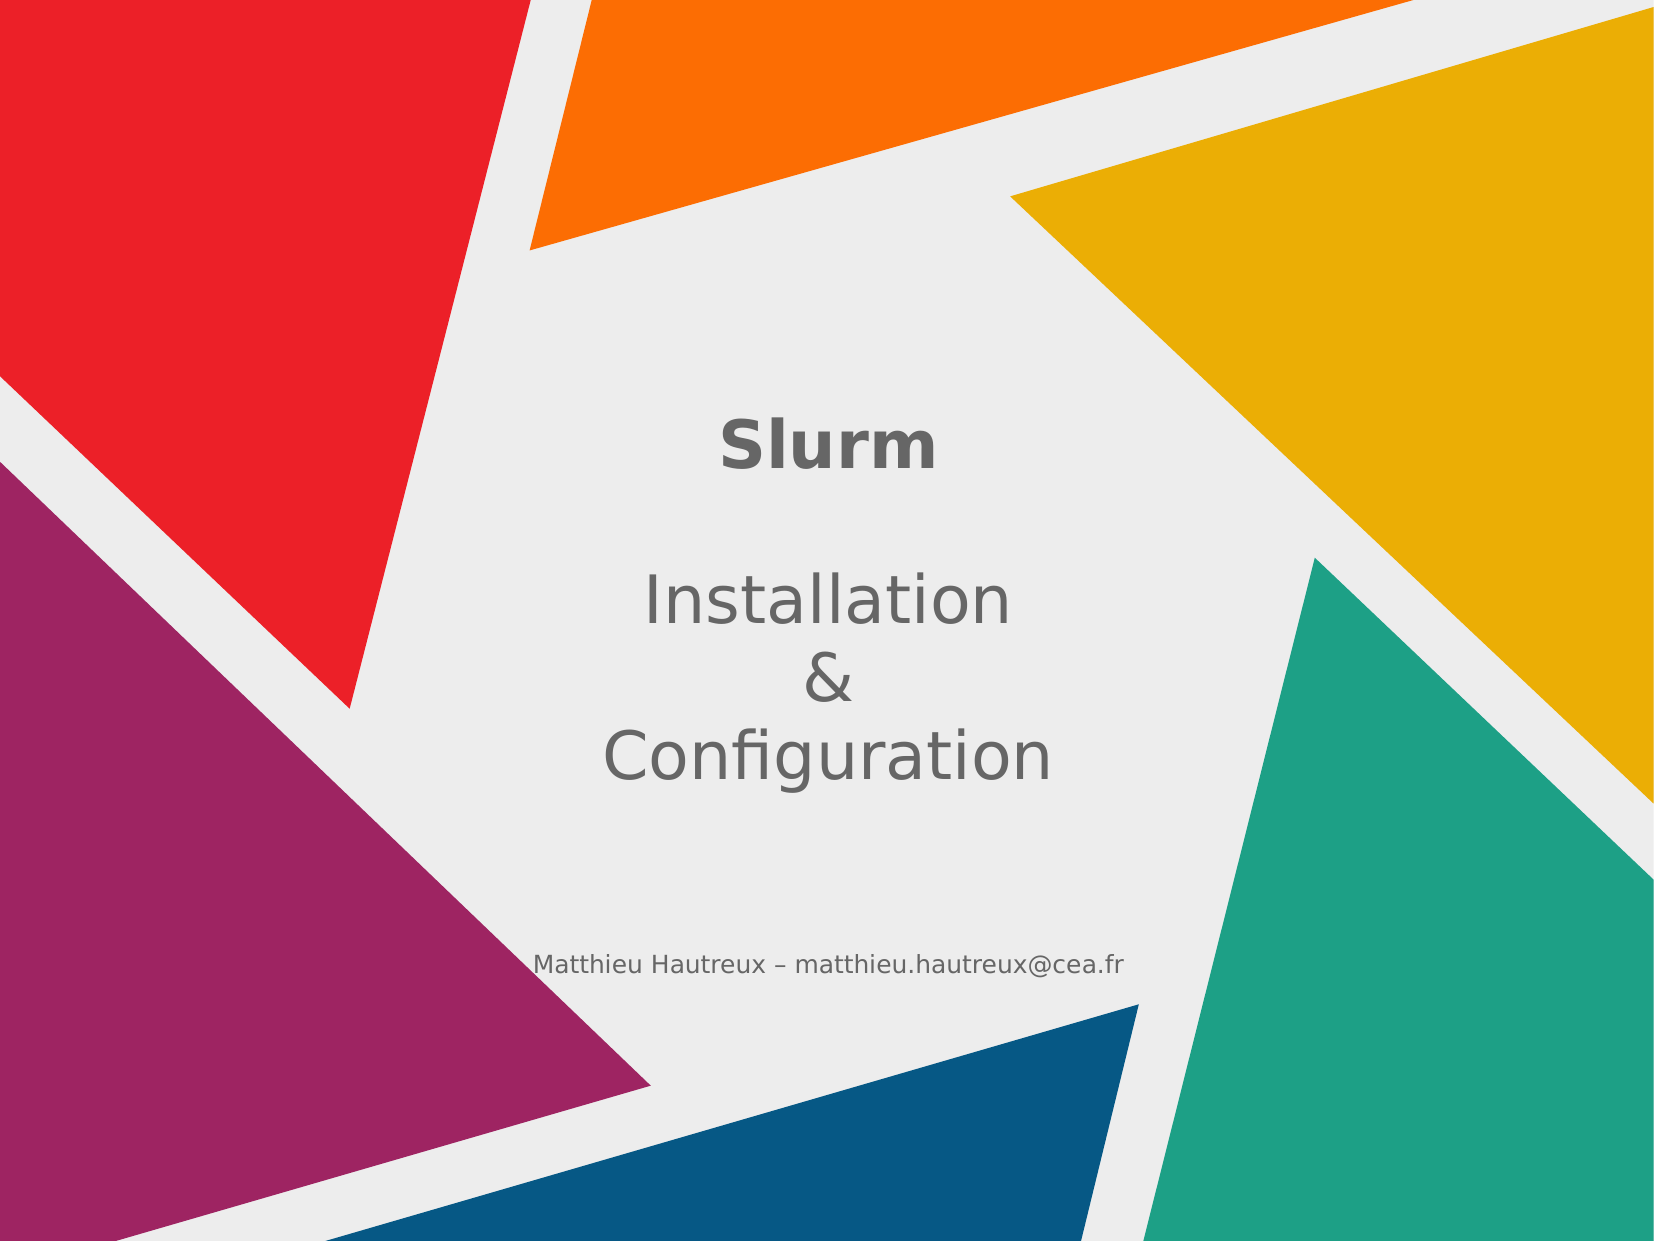

# Slurm
Installation
&
Configuration
Matthieu Hautreux – matthieu.hautreux@cea.fr